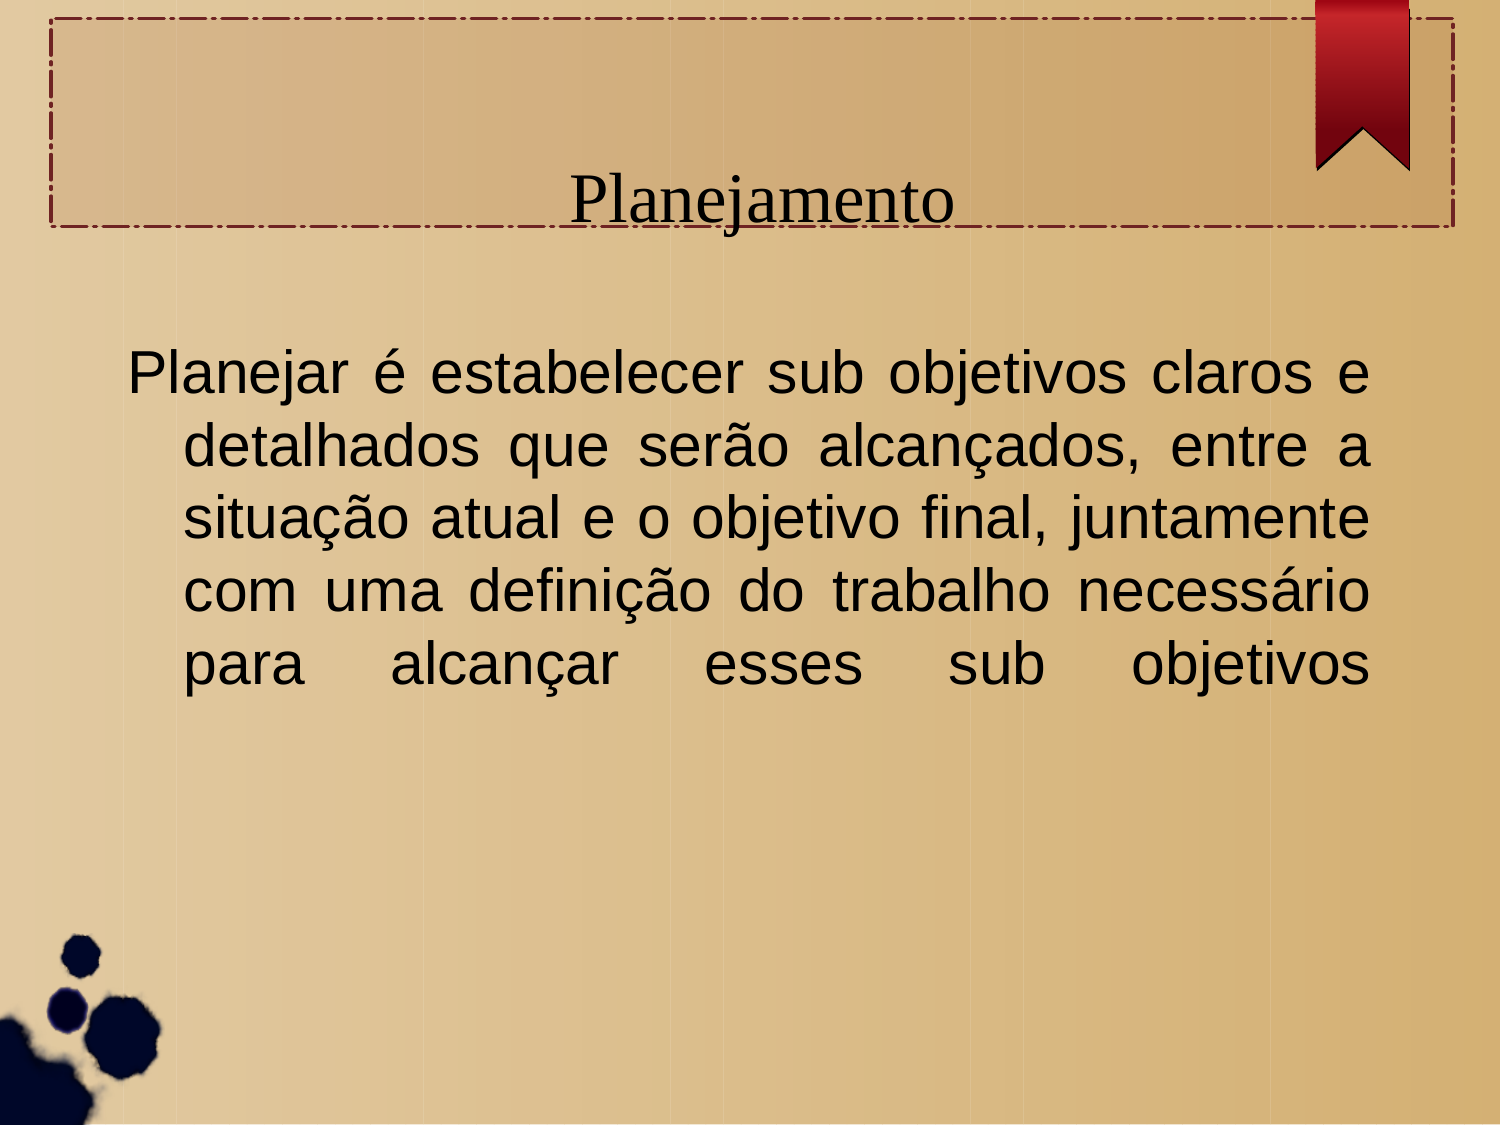

# Planejamento
Planejar é estabelecer sub objetivos claros e detalhados que serão alcançados, entre a situação atual e o objetivo final, juntamente com uma definição do trabalho necessário para alcançar esses sub objetivos